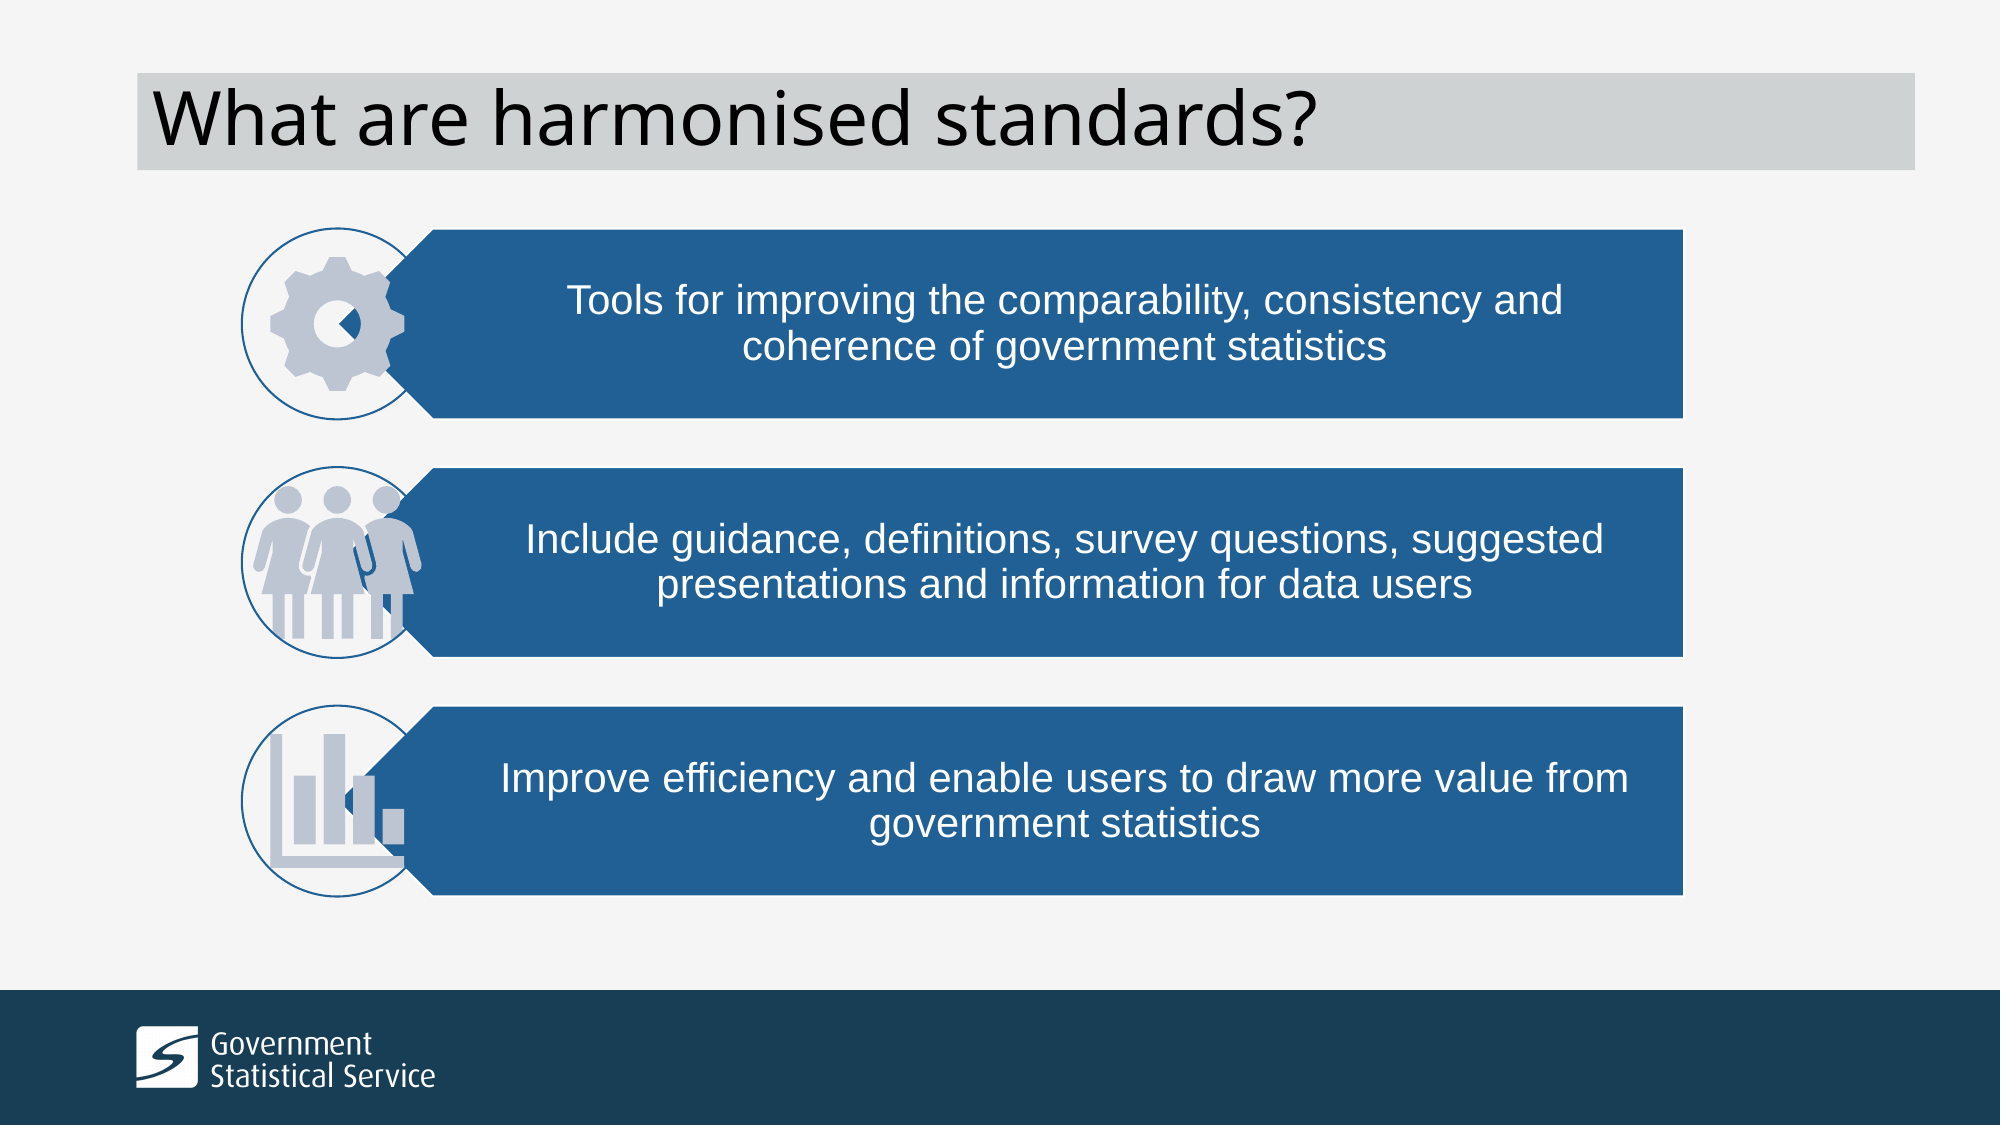

What are harmonised standards?
Tools for improving the comparability, consistency and coherence of government statistics
Include guidance, definitions, survey questions, suggested presentations and information for data users
Improve efficiency and enable users to draw more value from government statistics